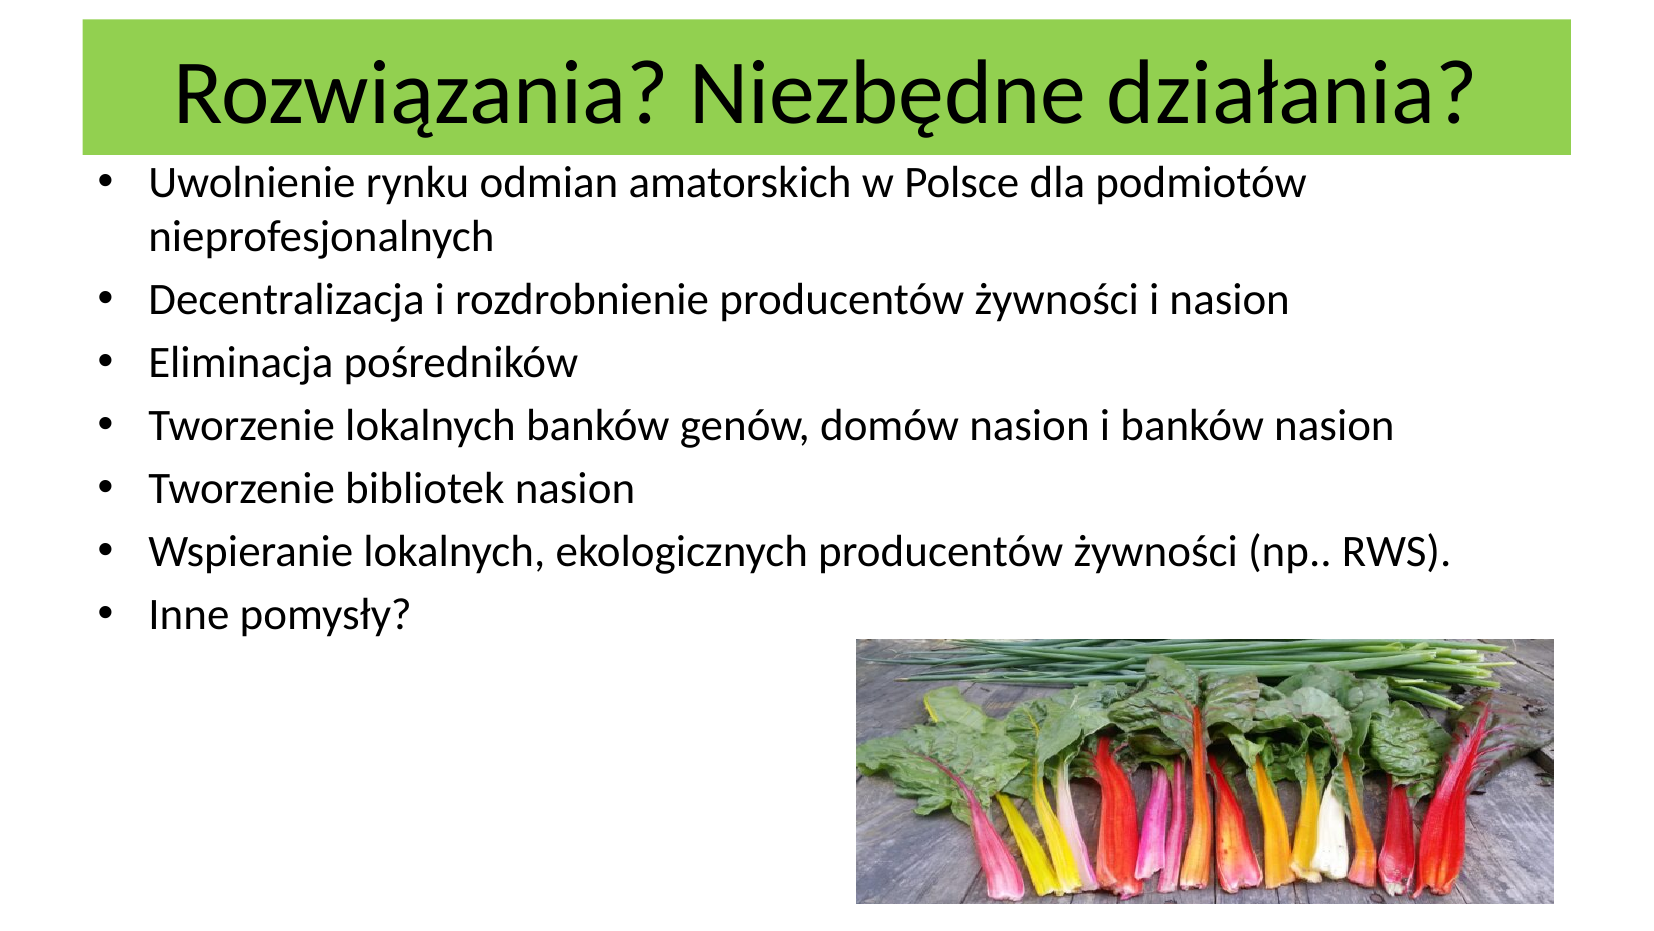

# Rozwiązania? Niezbędne działania?
Uwolnienie rynku odmian amatorskich w Polsce dla podmiotów nieprofesjonalnych
Decentralizacja i rozdrobnienie producentów żywności i nasion
Eliminacja pośredników
Tworzenie lokalnych banków genów, domów nasion i banków nasion
Tworzenie bibliotek nasion
Wspieranie lokalnych, ekologicznych producentów żywności (np.. RWS).
Inne pomysły?